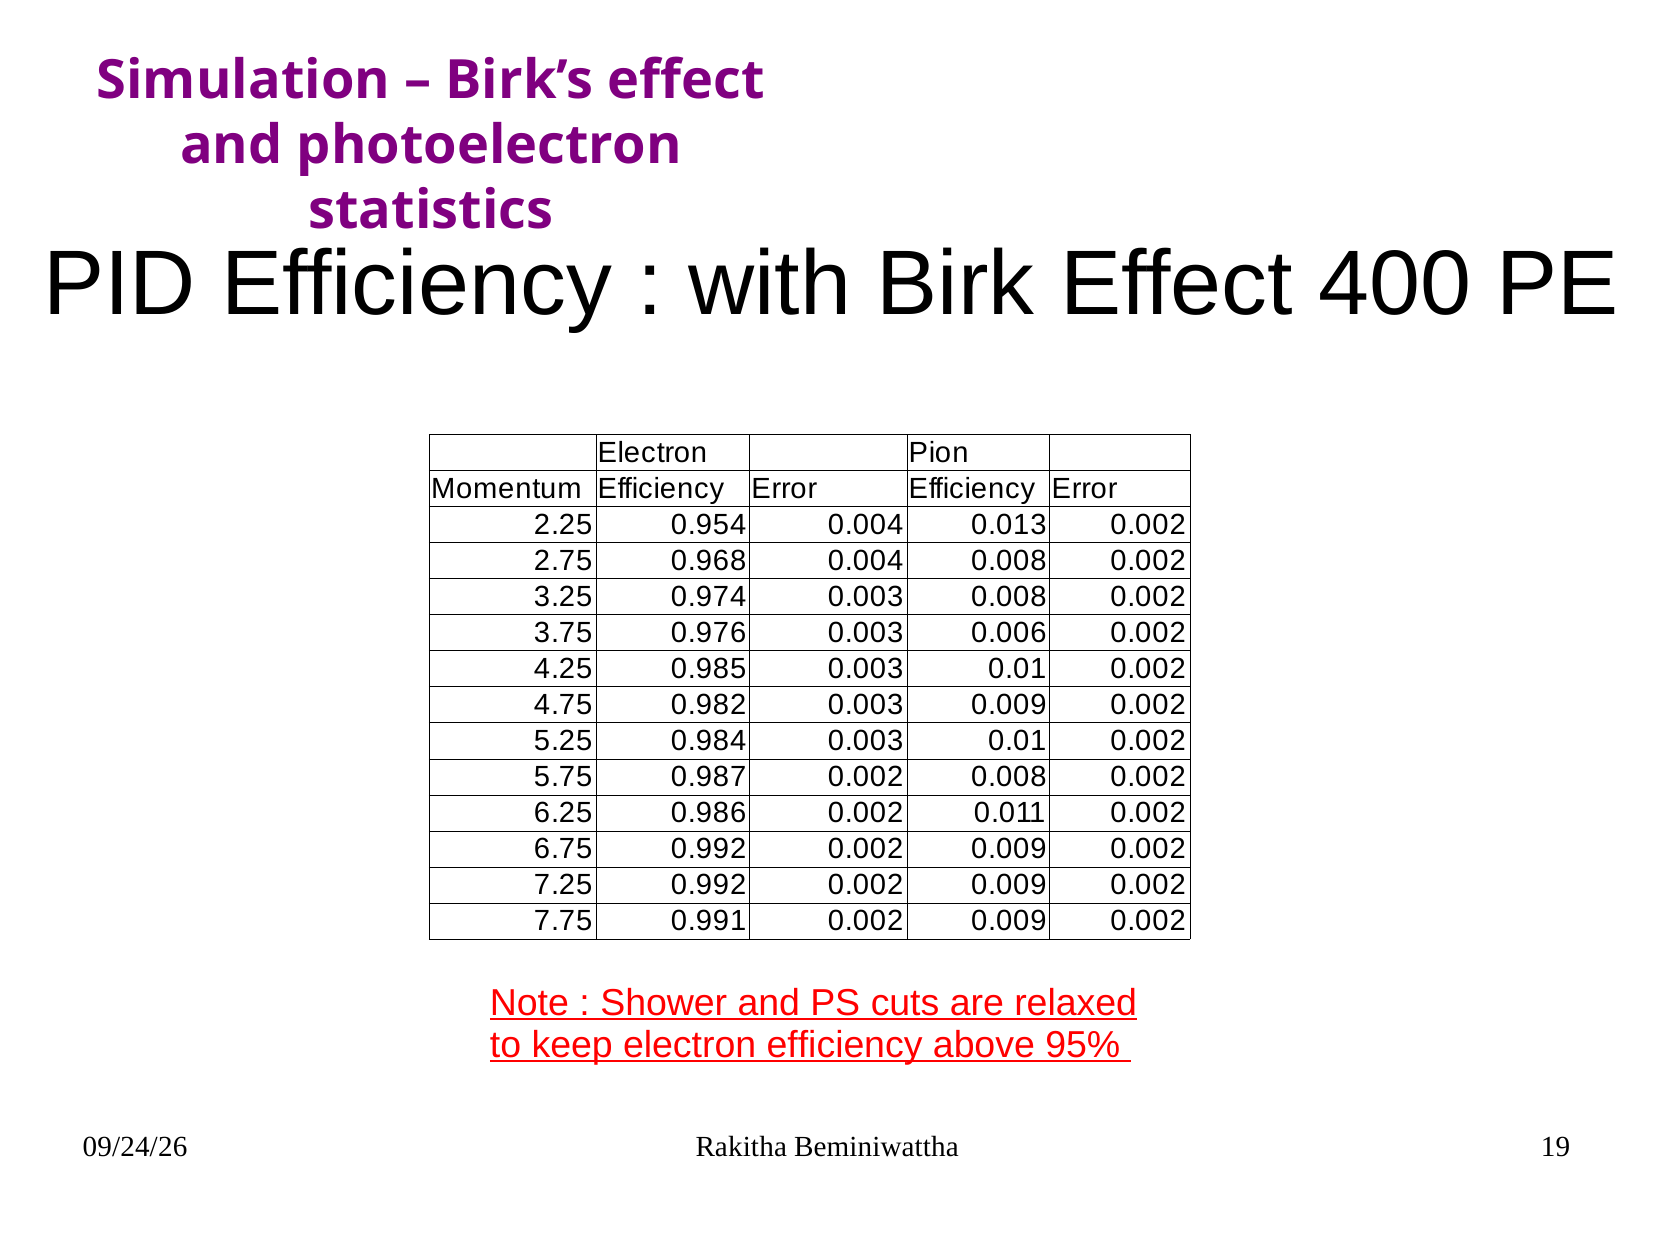

Simulation – Birk’s effect and photoelectron statistics
# PID Efficiency : with Birk Effect 400 PE
Note : Shower and PS cuts are relaxed
to keep electron efficiency above 95%